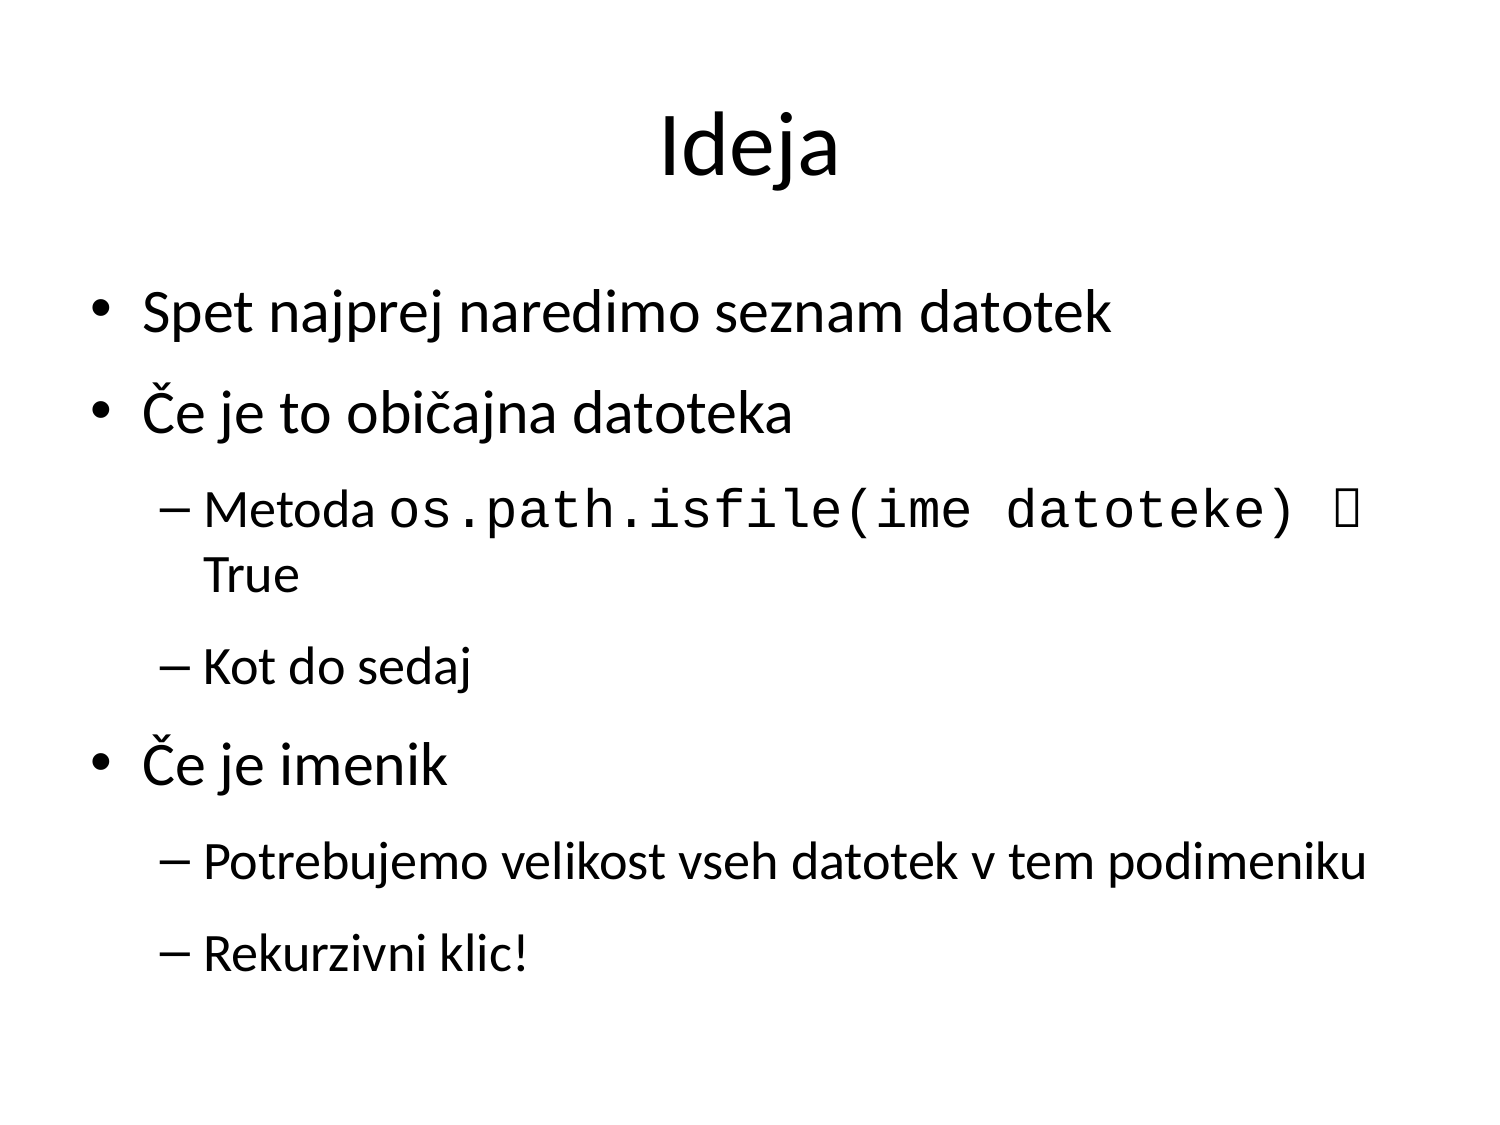

# Ideja
Spet najprej naredimo seznam datotek
Če je to običajna datoteka
Metoda os.path.isfile(ime datoteke)  True
Kot do sedaj
Če je imenik
Potrebujemo velikost vseh datotek v tem podimeniku
Rekurzivni klic!